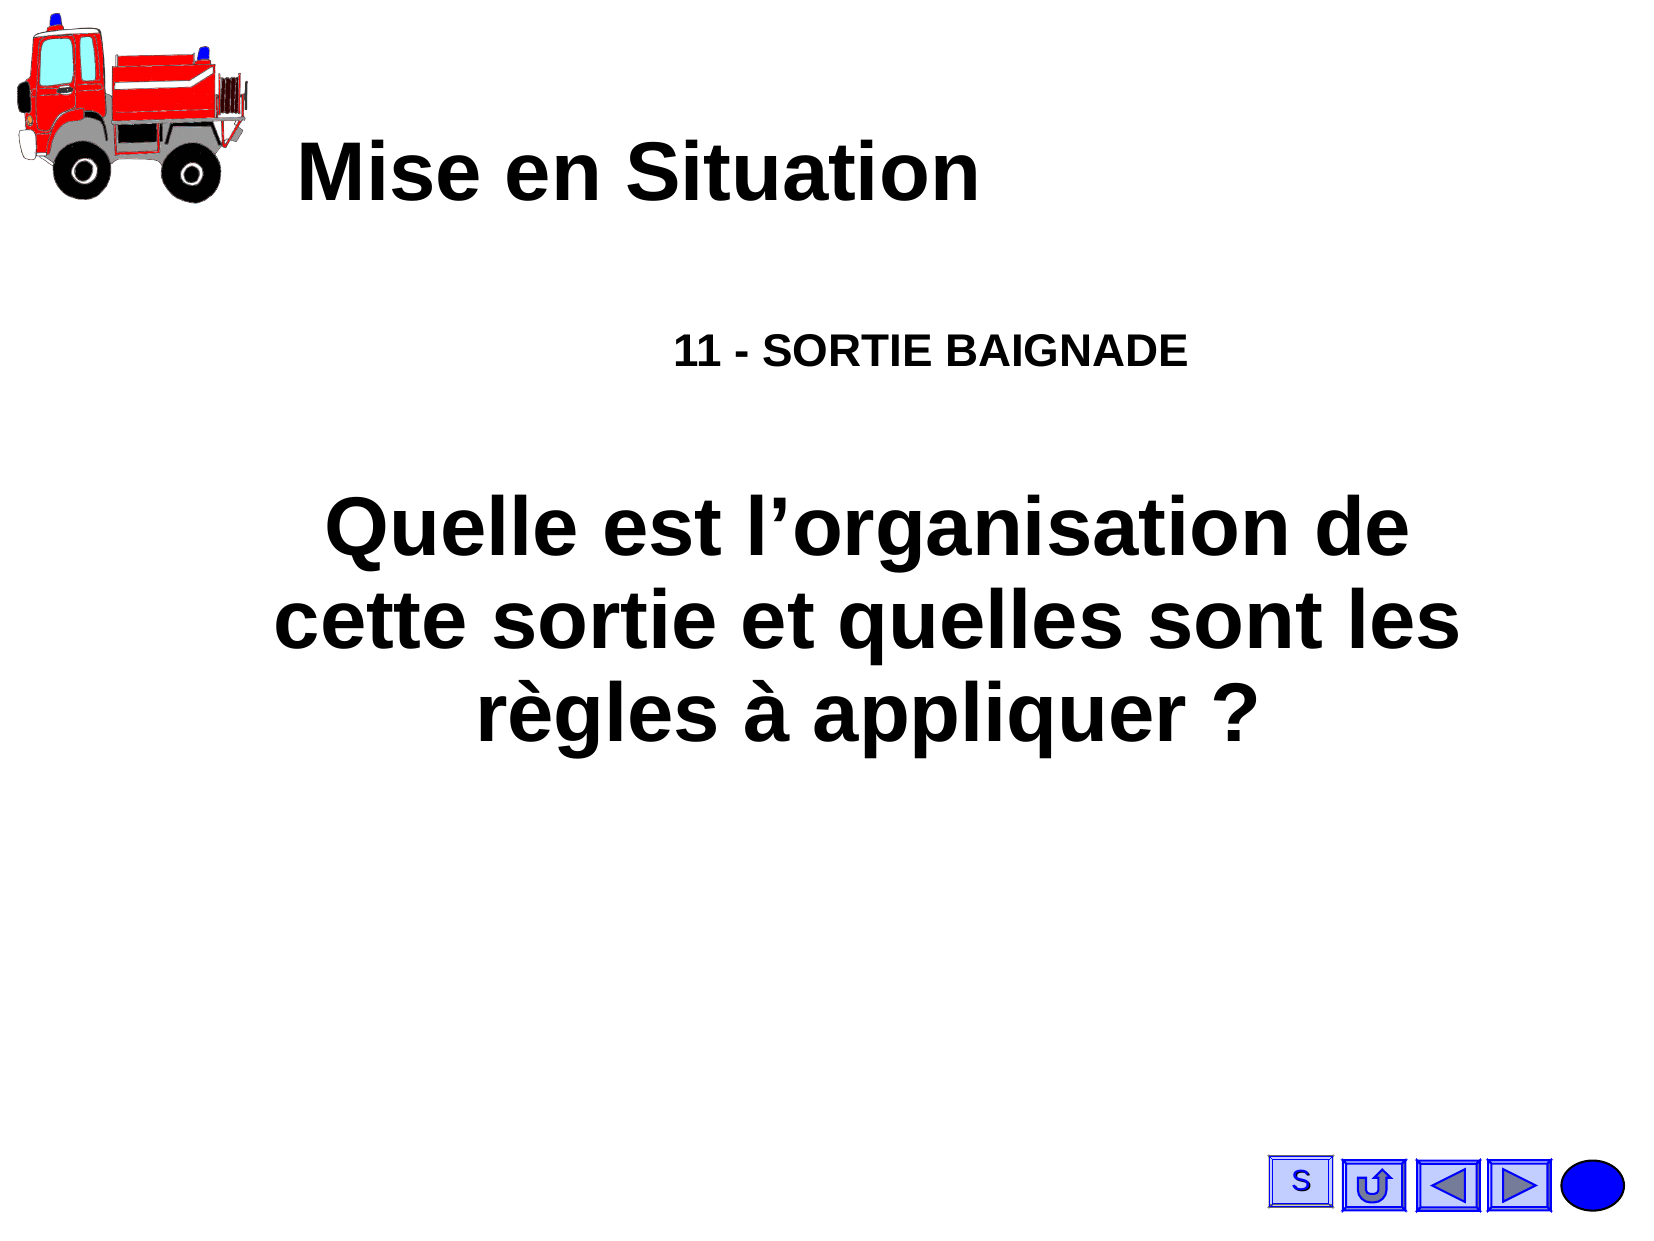

Mise en Situation
11 - SORTIE BAIGNADE
# Quelle est l’organisation de cette sortie et quelles sont les règles à appliquer ?